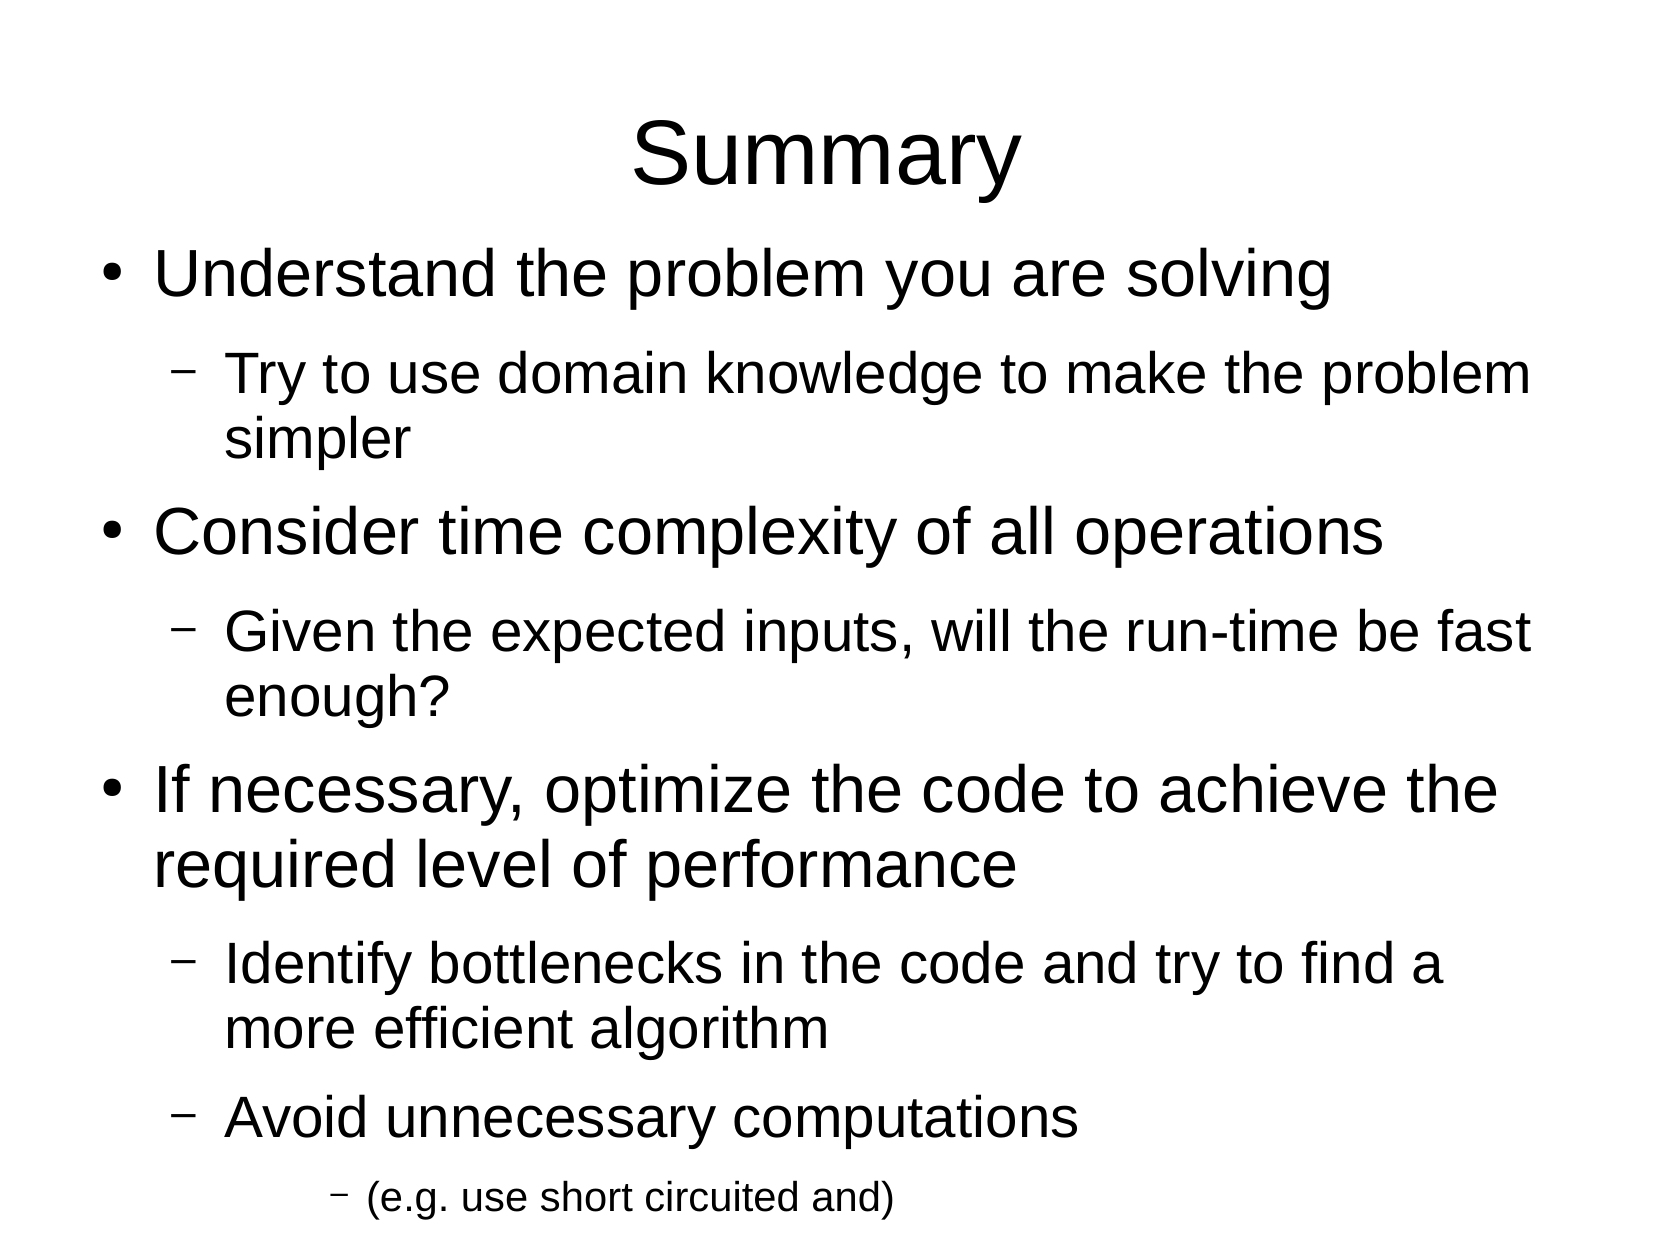

# Summary
Understand the problem you are solving
Try to use domain knowledge to make the problem simpler
Consider time complexity of all operations
Given the expected inputs, will the run-time be fast enough?
If necessary, optimize the code to achieve the required level of performance
Identify bottlenecks in the code and try to find a more efficient algorithm
Avoid unnecessary computations
(e.g. use short circuited and)